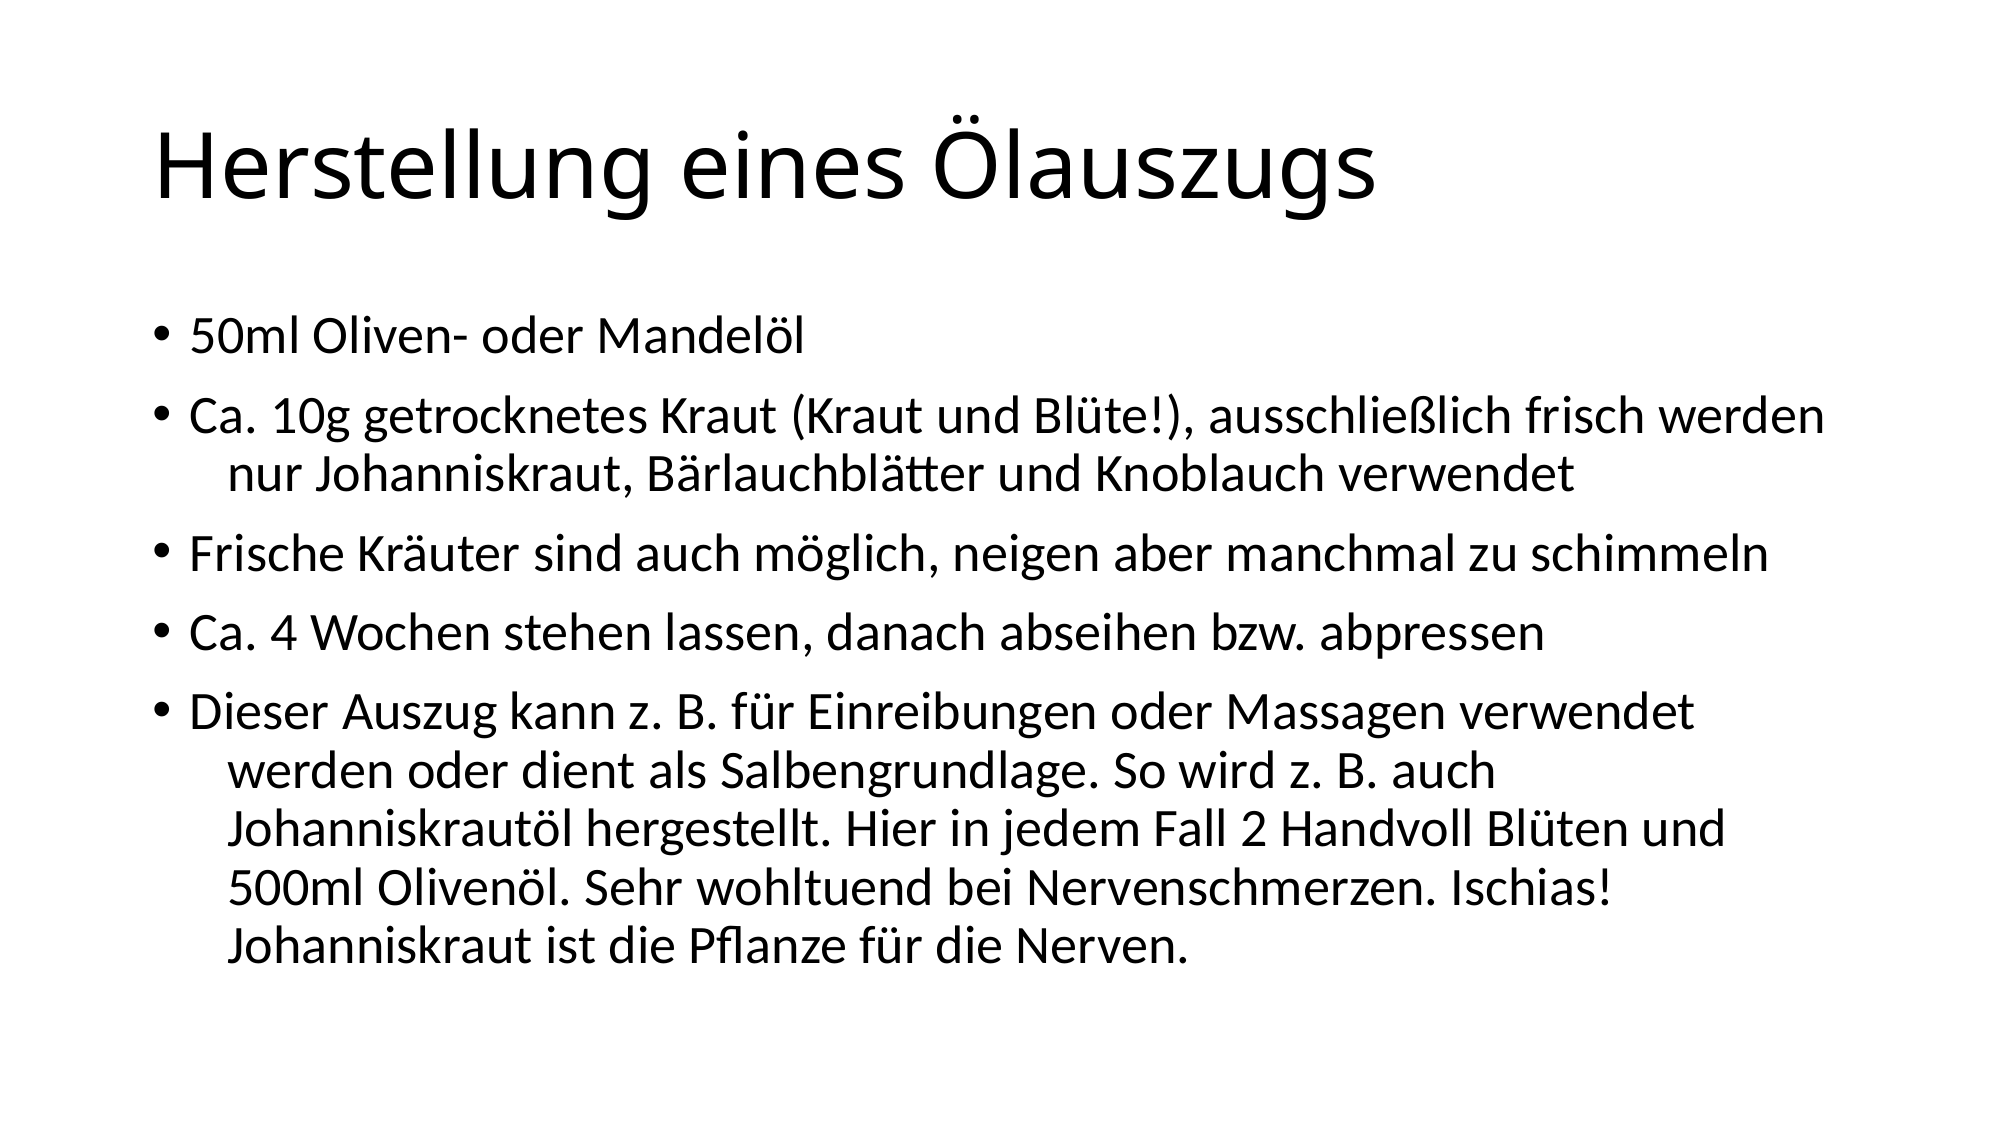

# Herstellung eines Ölauszugs
50ml Oliven- oder Mandelöl
Ca. 10g getrocknetes Kraut (Kraut und Blüte!), ausschließlich frisch werden nur Johanniskraut, Bärlauchblätter und Knoblauch verwendet
Frische Kräuter sind auch möglich, neigen aber manchmal zu schimmeln
Ca. 4 Wochen stehen lassen, danach abseihen bzw. abpressen
Dieser Auszug kann z. B. für Einreibungen oder Massagen verwendet werden oder dient als Salbengrundlage. So wird z. B. auch Johanniskrautöl hergestellt. Hier in jedem Fall 2 Handvoll Blüten und 500ml Olivenöl. Sehr wohltuend bei Nervenschmerzen. Ischias! Johanniskraut ist die Pflanze für die Nerven.